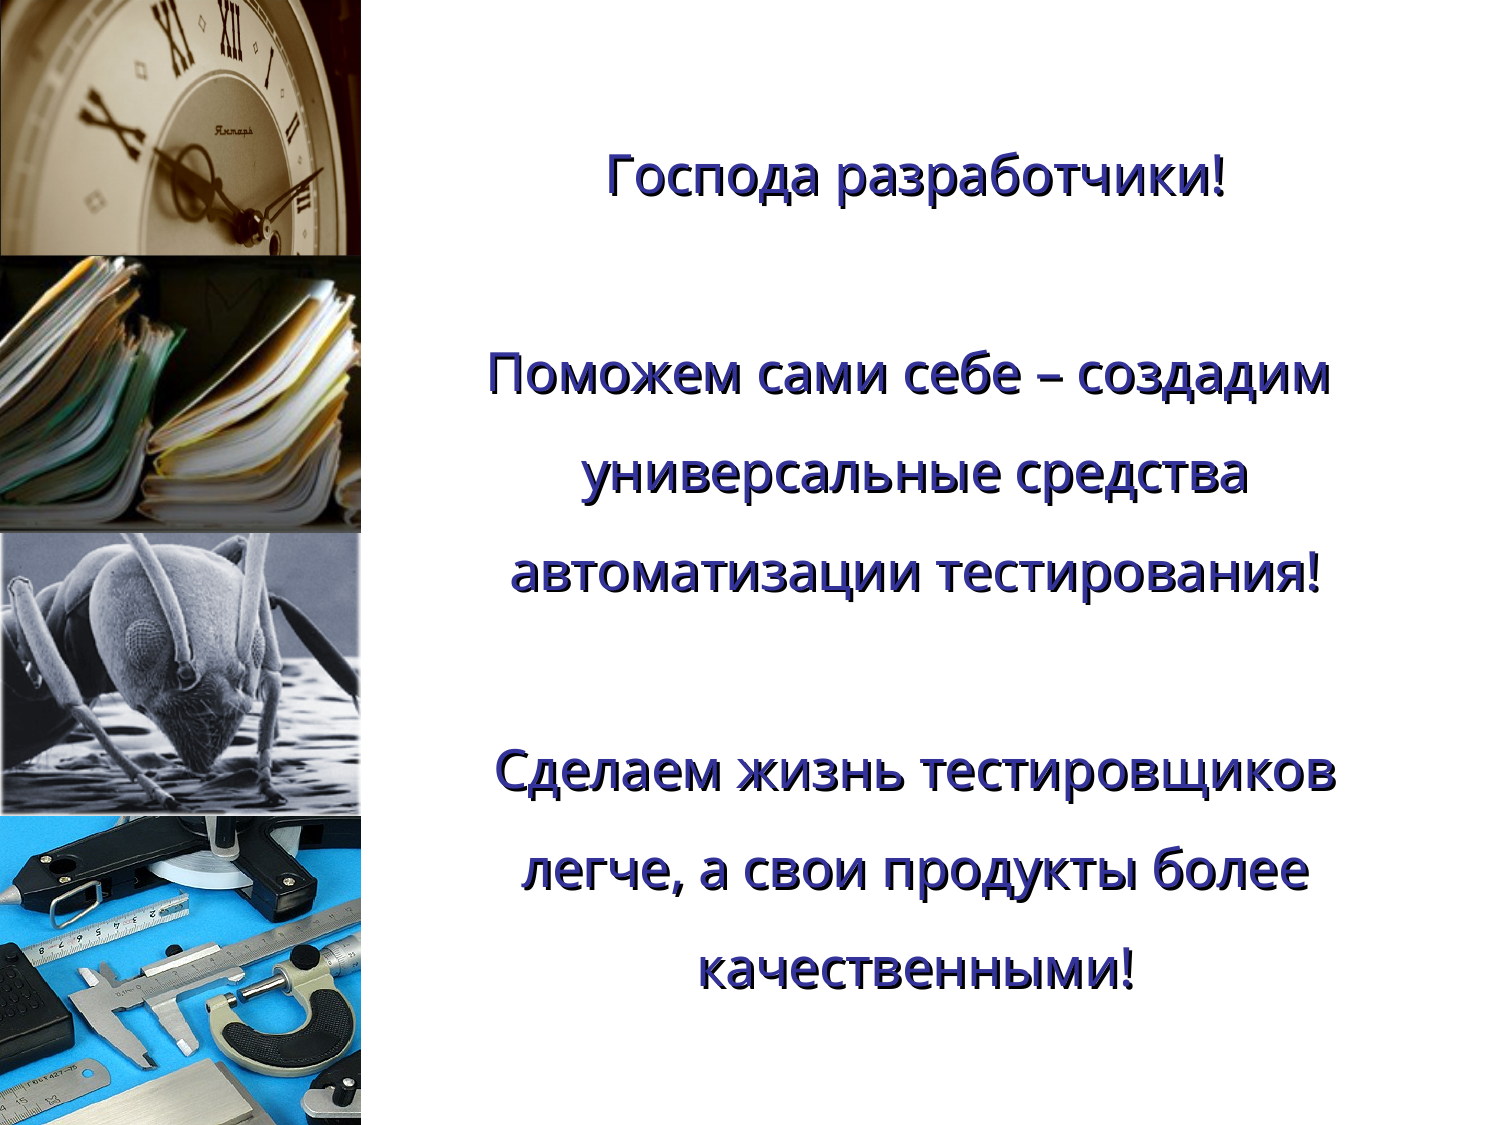

# Господа разработчики! Поможем сами себе – создадим универсальные средства автоматизации тестирования! Сделаем жизнь тестировщиков легче, а свои продукты более качественными!